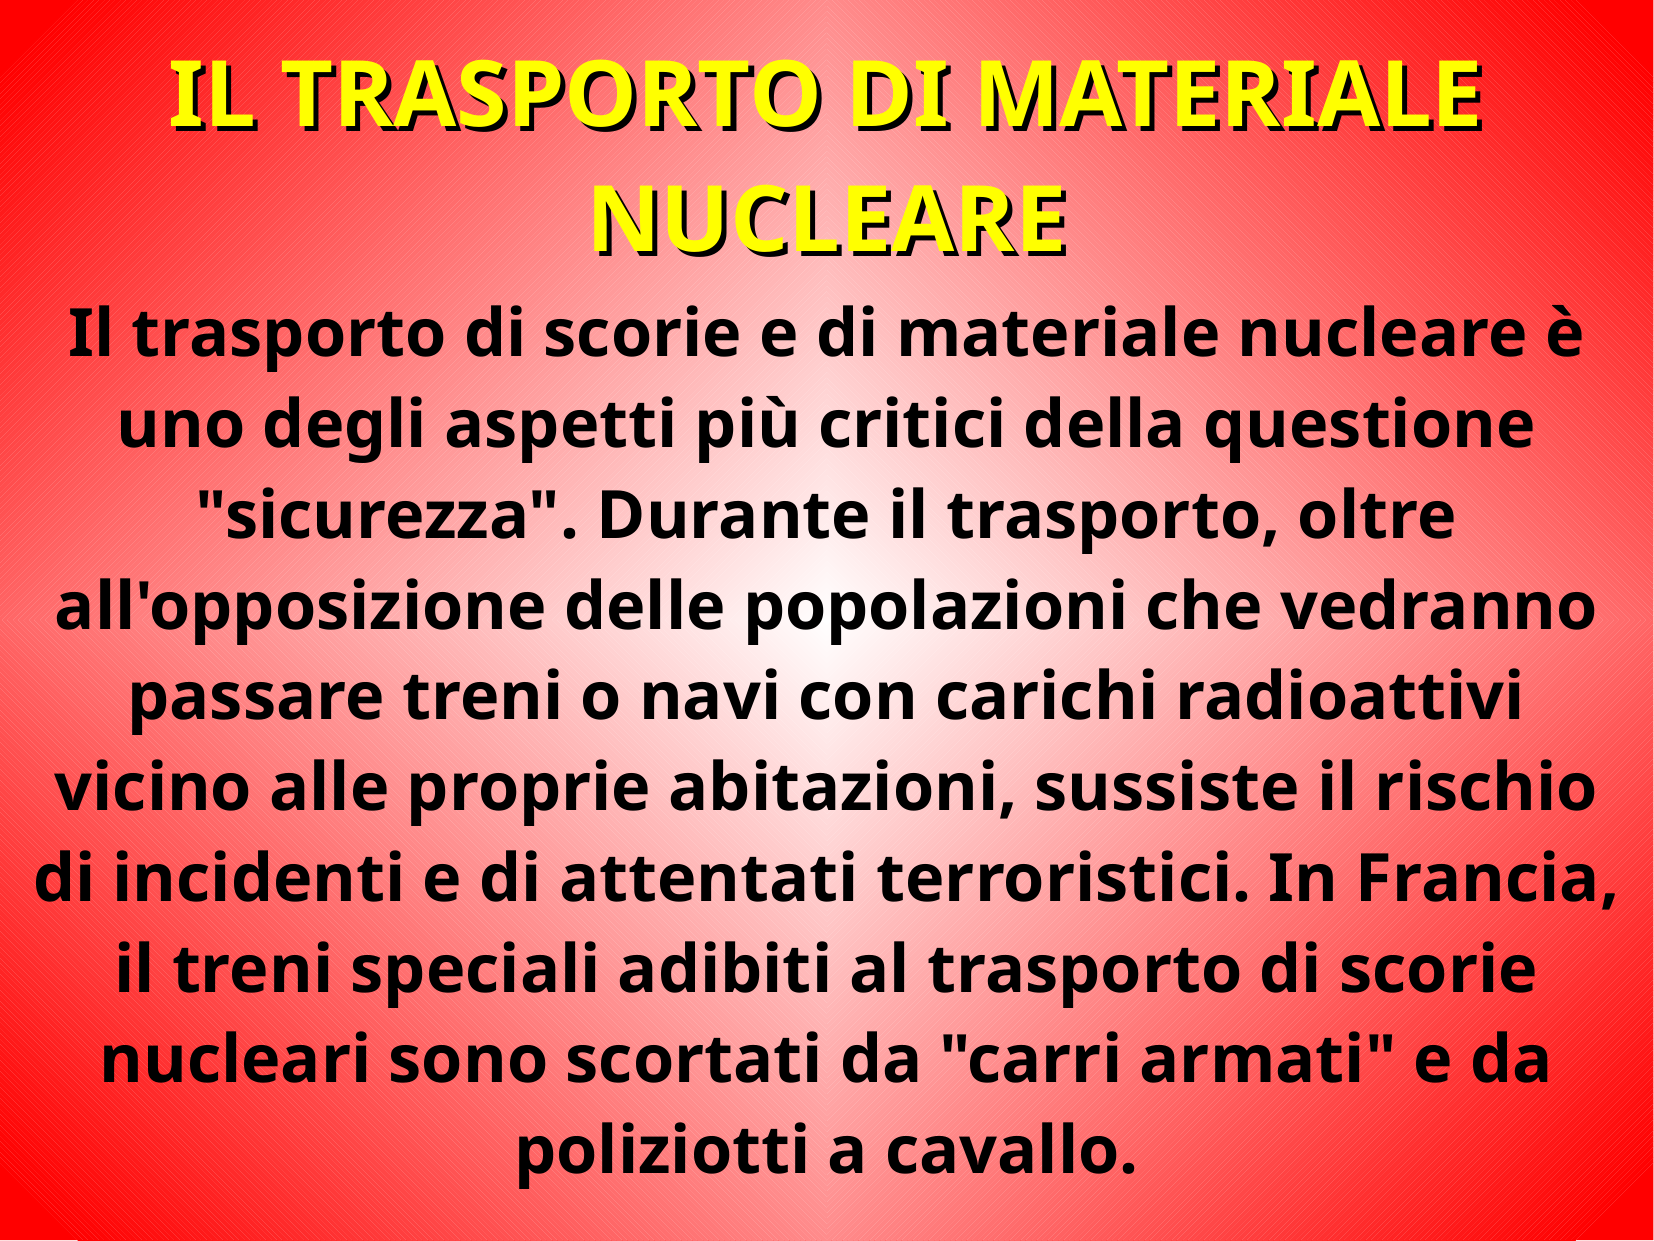

# IL TRASPORTO DI MATERIALE NUCLEARE
Il trasporto di scorie e di materiale nucleare è uno degli aspetti più critici della questione "sicurezza". Durante il trasporto, oltre all'opposizione delle popolazioni che vedranno passare treni o navi con carichi radioattivi vicino alle proprie abitazioni, sussiste il rischio di incidenti e di attentati terroristici. In Francia, il treni speciali adibiti al trasporto di scorie nucleari sono scortati da "carri armati" e da poliziotti a cavallo.